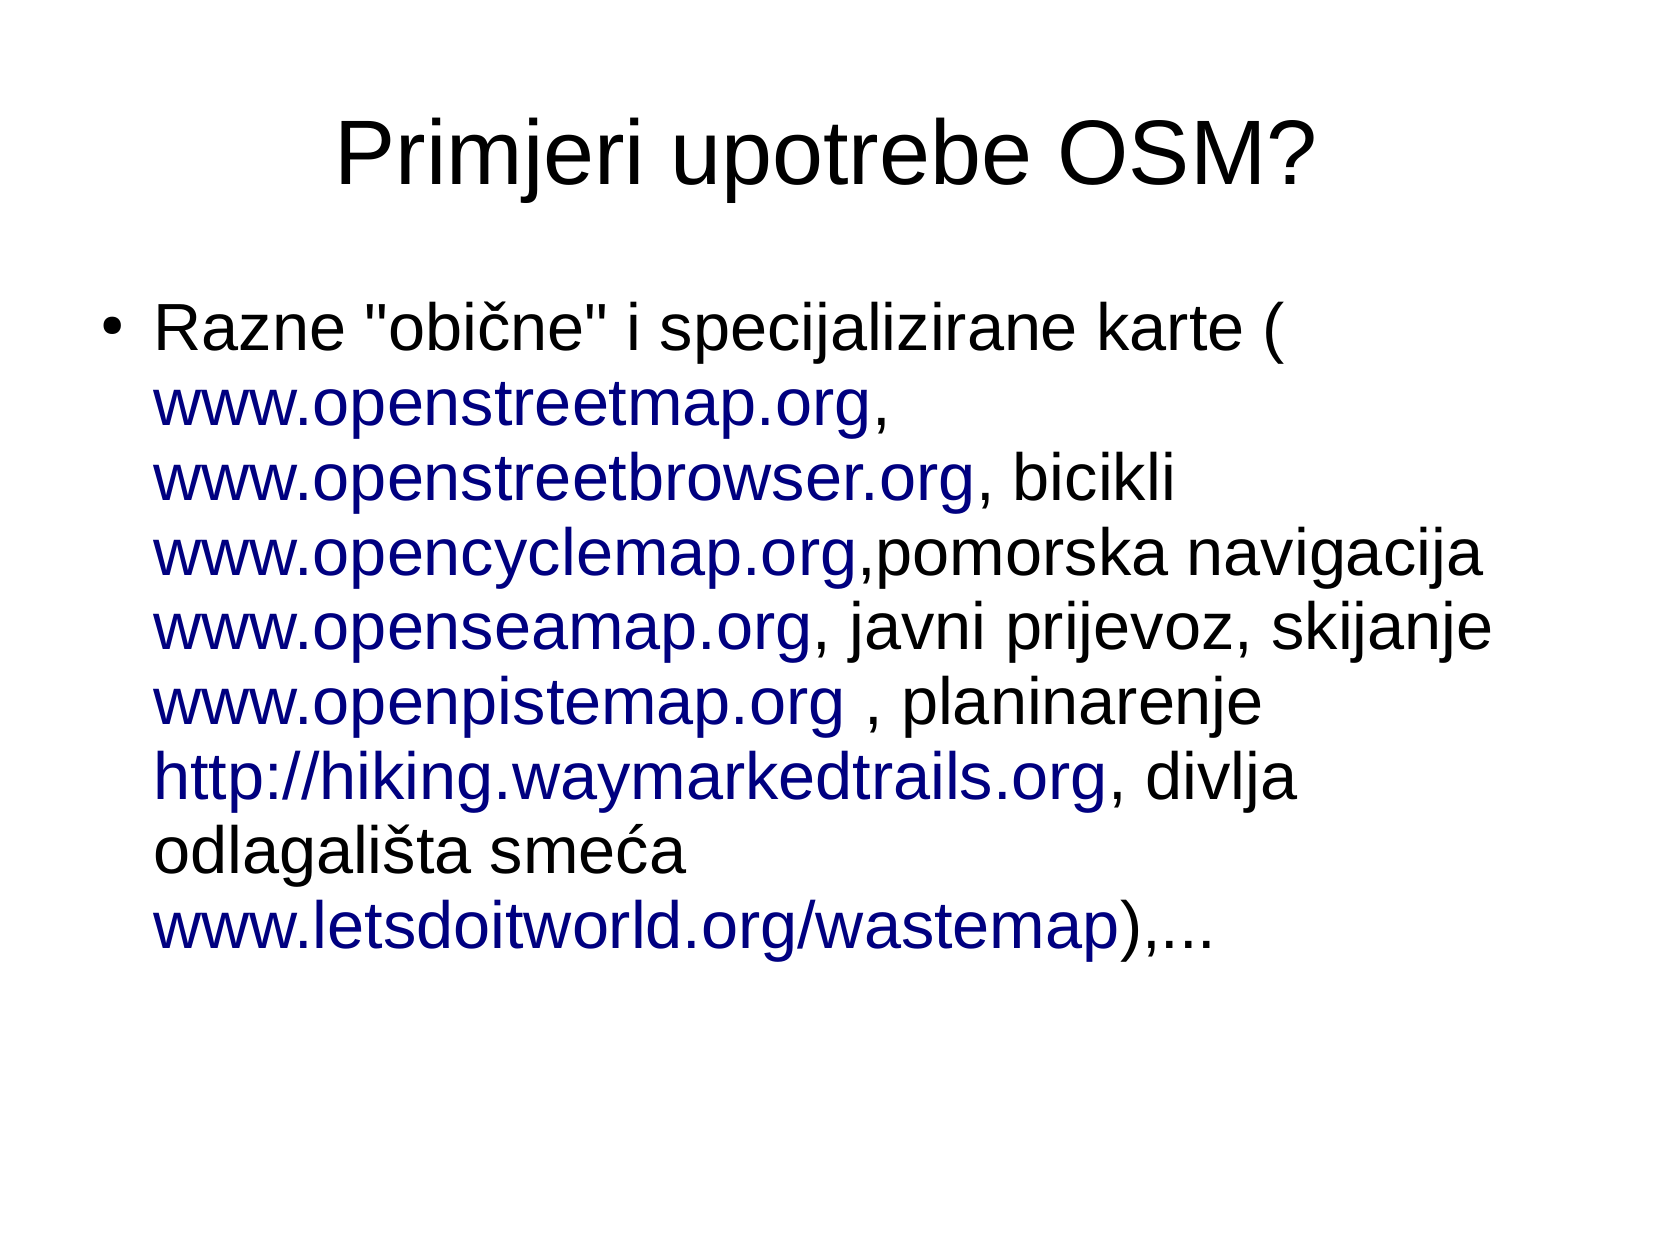

# Primjeri upotrebe OSM?
Razne "obične" i specijalizirane karte (www.openstreetmap.org, www.openstreetbrowser.org, bicikli www.opencyclemap.org,pomorska navigacija www.openseamap.org, javni prijevoz, skijanje www.openpistemap.org , planinarenje http://hiking.waymarkedtrails.org, divlja odlagališta smeća www.letsdoitworld.org/wastemap),...